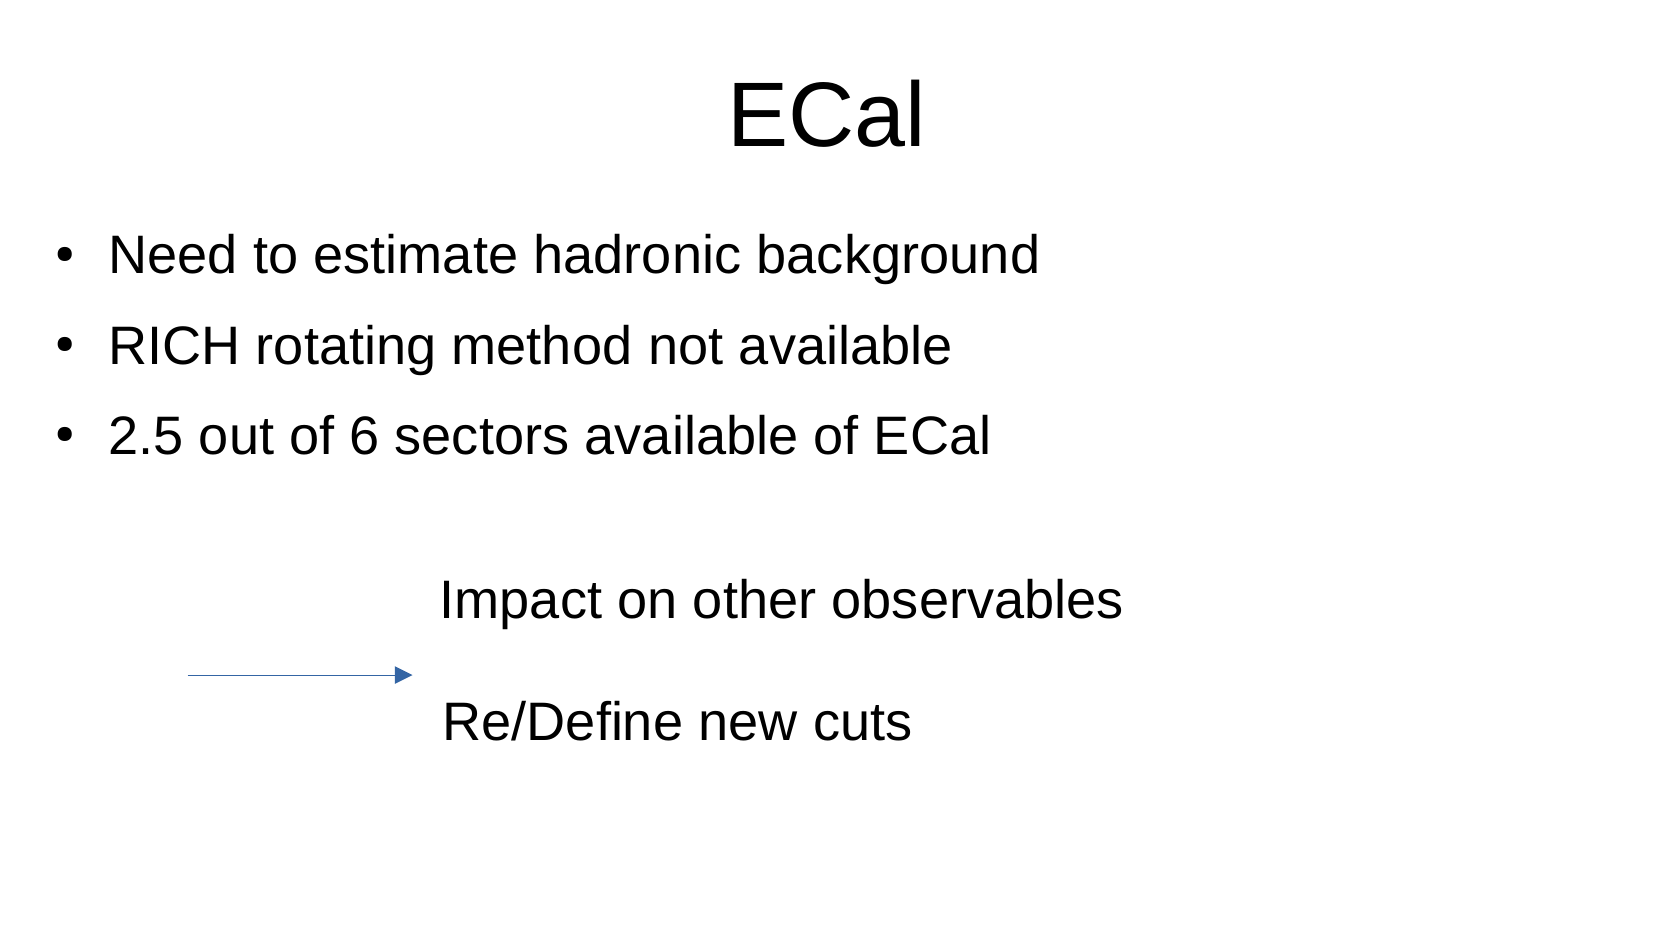

# ECal
Need to estimate hadronic background
RICH rotating method not available
2.5 out of 6 sectors available of ECal
 Impact on other observables
 Re/Define new cuts